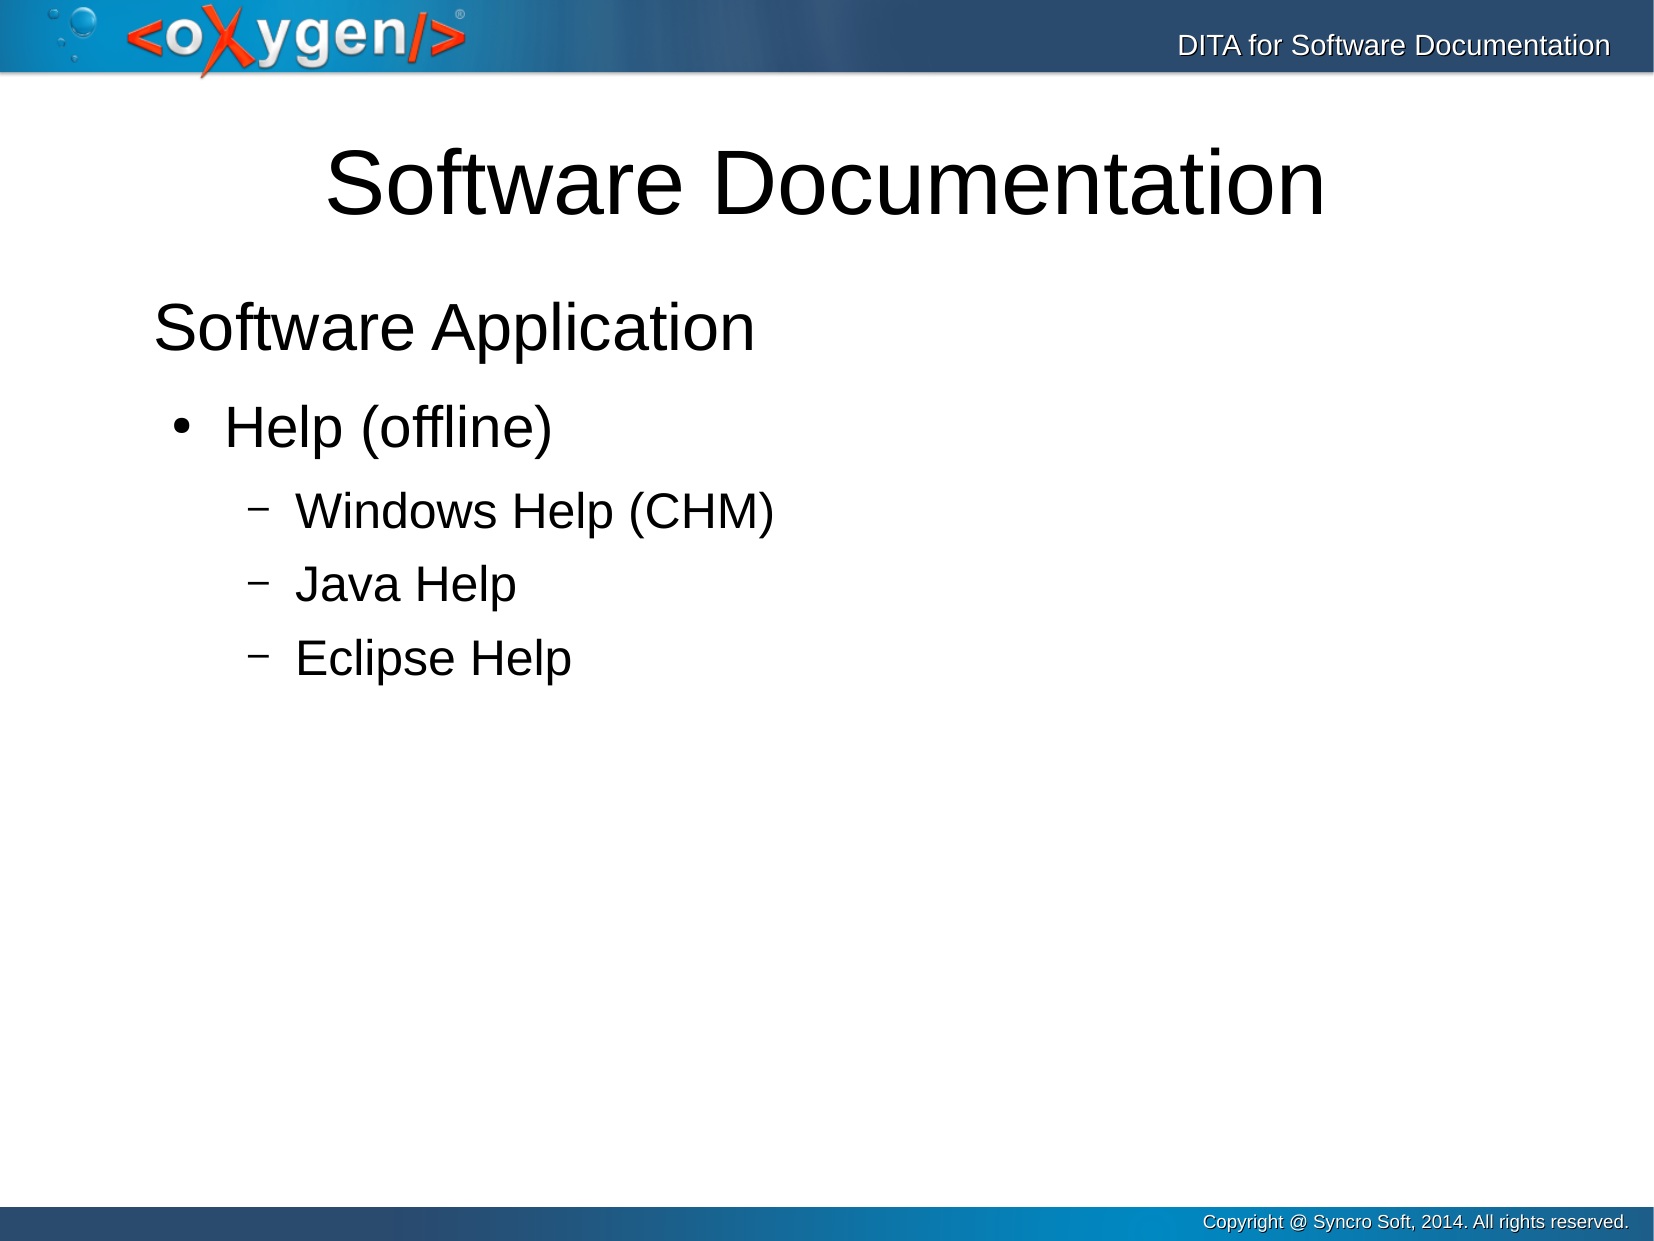

# Software Documentation
Software Application
Help (offline)
Windows Help (CHM)
Java Help
Eclipse Help